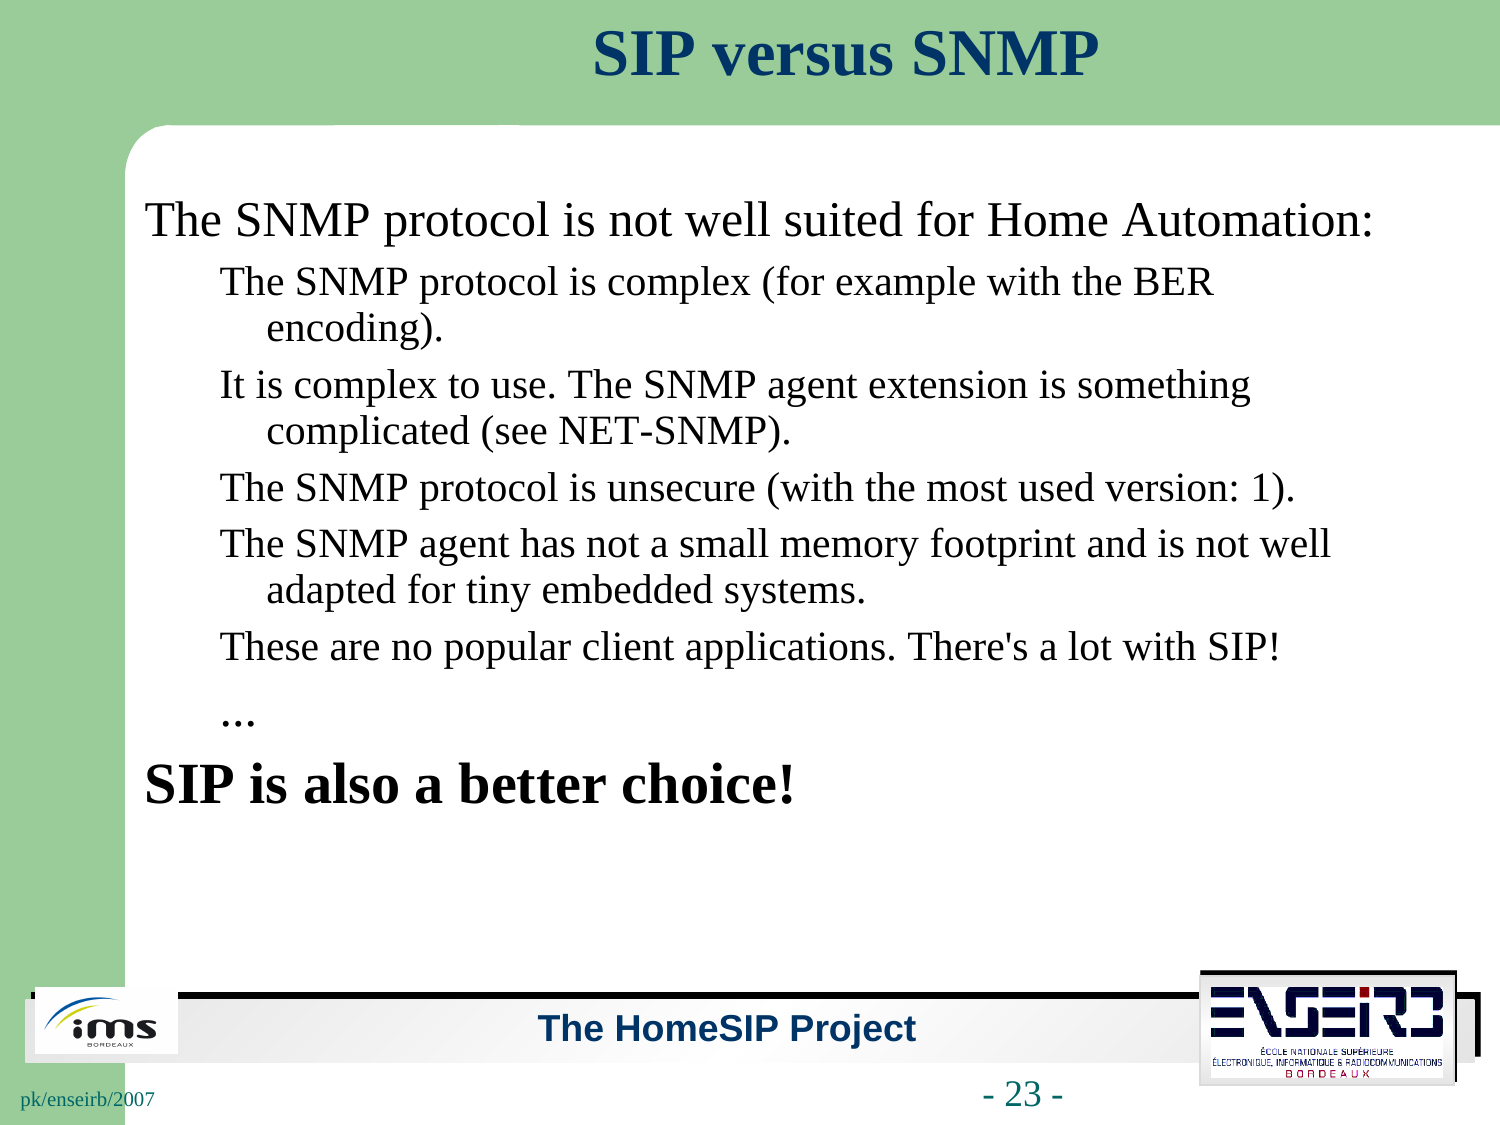

SIP versus SNMP
The SNMP protocol is not well suited for Home Automation:
The SNMP protocol is complex (for example with the BER encoding).
It is complex to use. The SNMP agent extension is something complicated (see NET-SNMP).
The SNMP protocol is unsecure (with the most used version: 1).
The SNMP agent has not a small memory footprint and is not well adapted for tiny embedded systems.
These are no popular client applications. There's a lot with SIP!
...
SIP is also a better choice!